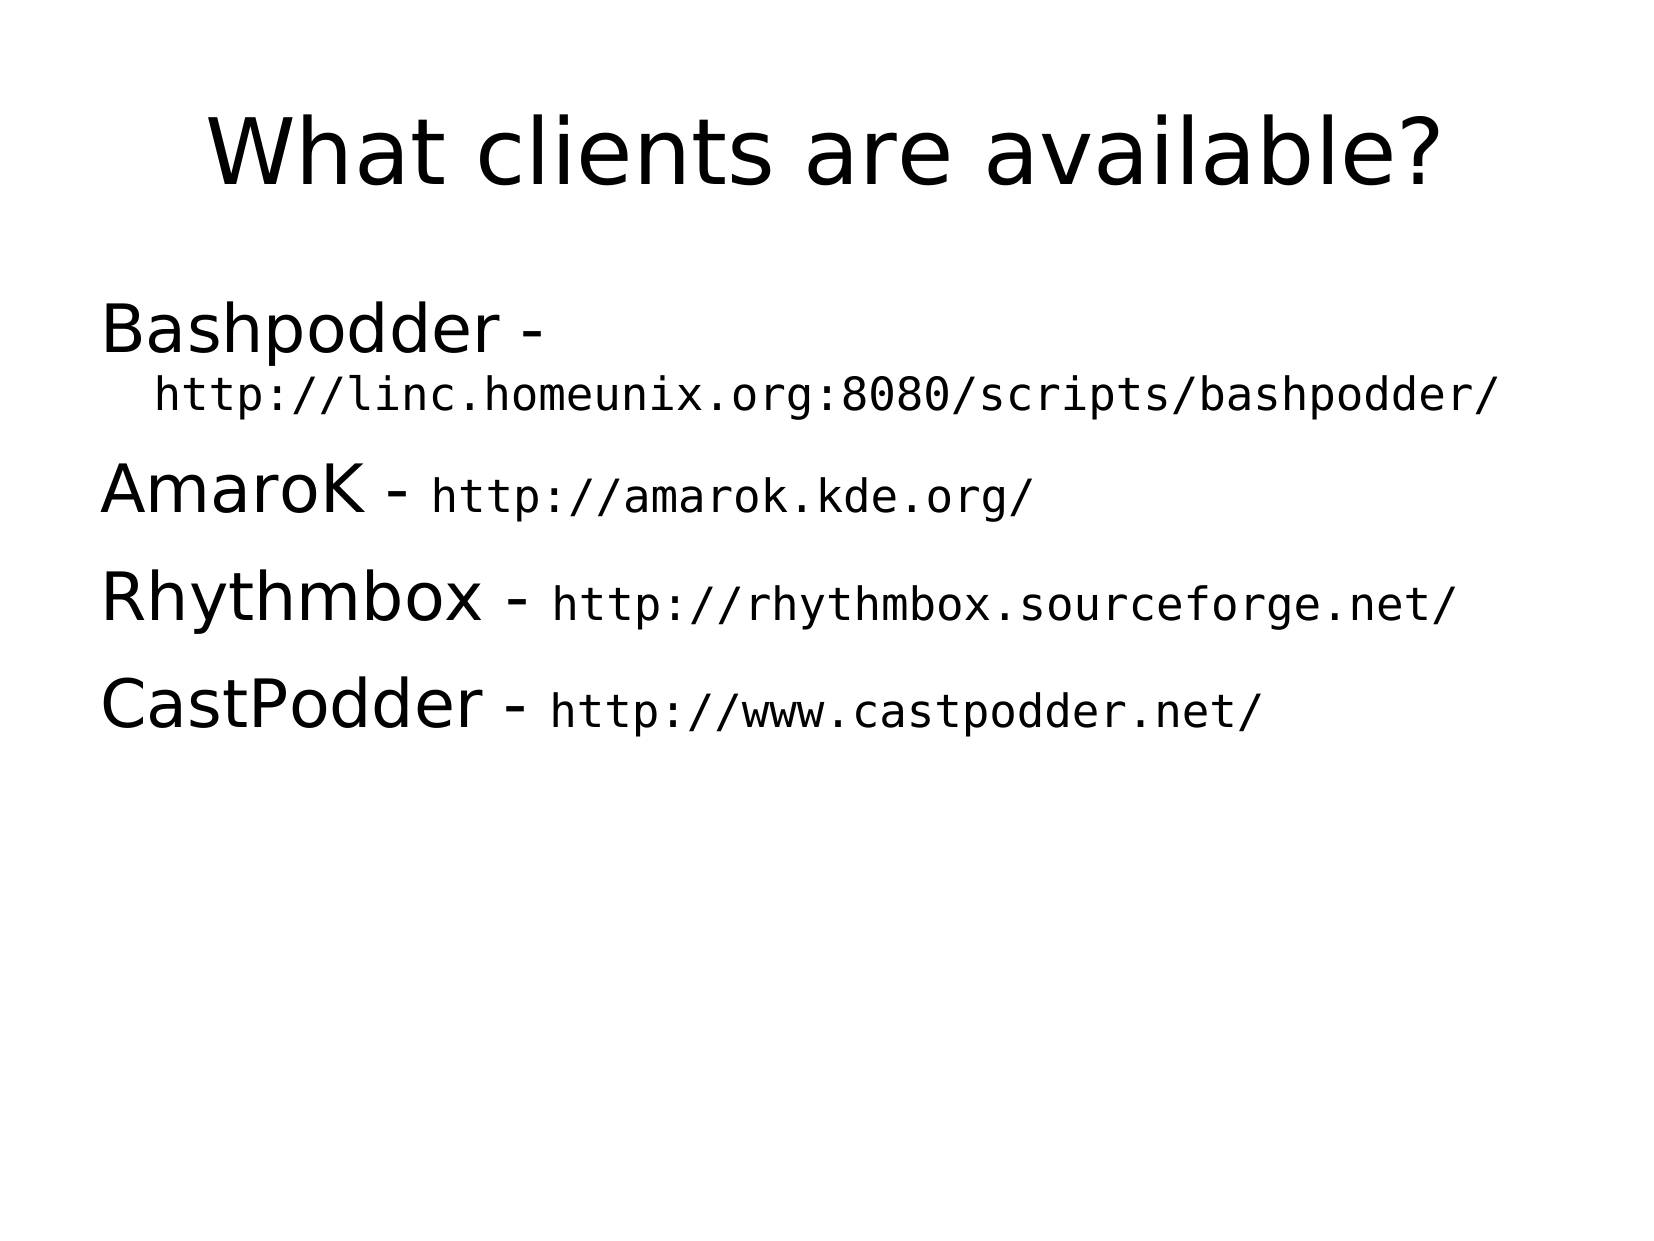

# What clients are available?
Bashpodder - http://linc.homeunix.org:8080/scripts/bashpodder/
AmaroK - http://amarok.kde.org/
Rhythmbox - http://rhythmbox.sourceforge.net/
CastPodder - http://www.castpodder.net/